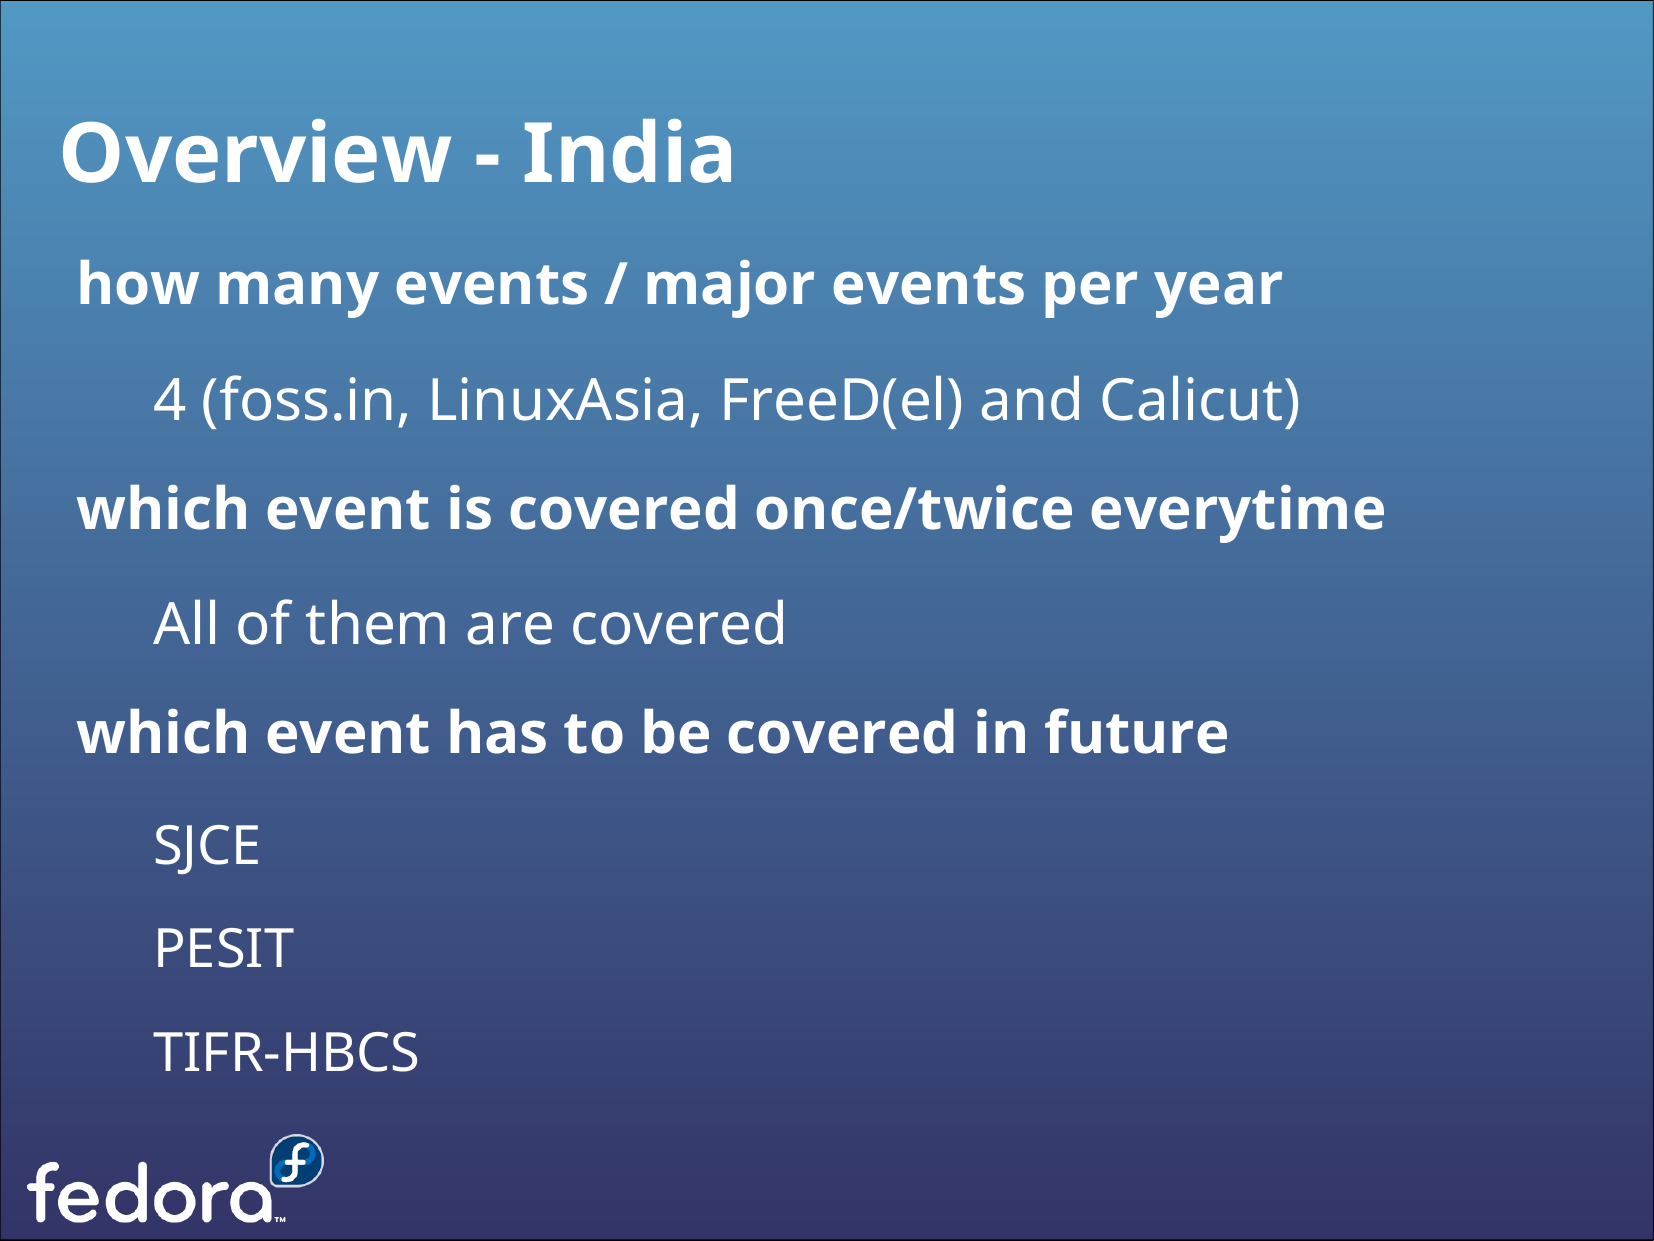

# Overview - India
how many events / major events per year
4 (foss.in, LinuxAsia, FreeD(el) and Calicut)
which event is covered once/twice everytime
All of them are covered
which event has to be covered in future
SJCE
PESIT
TIFR-HBCS